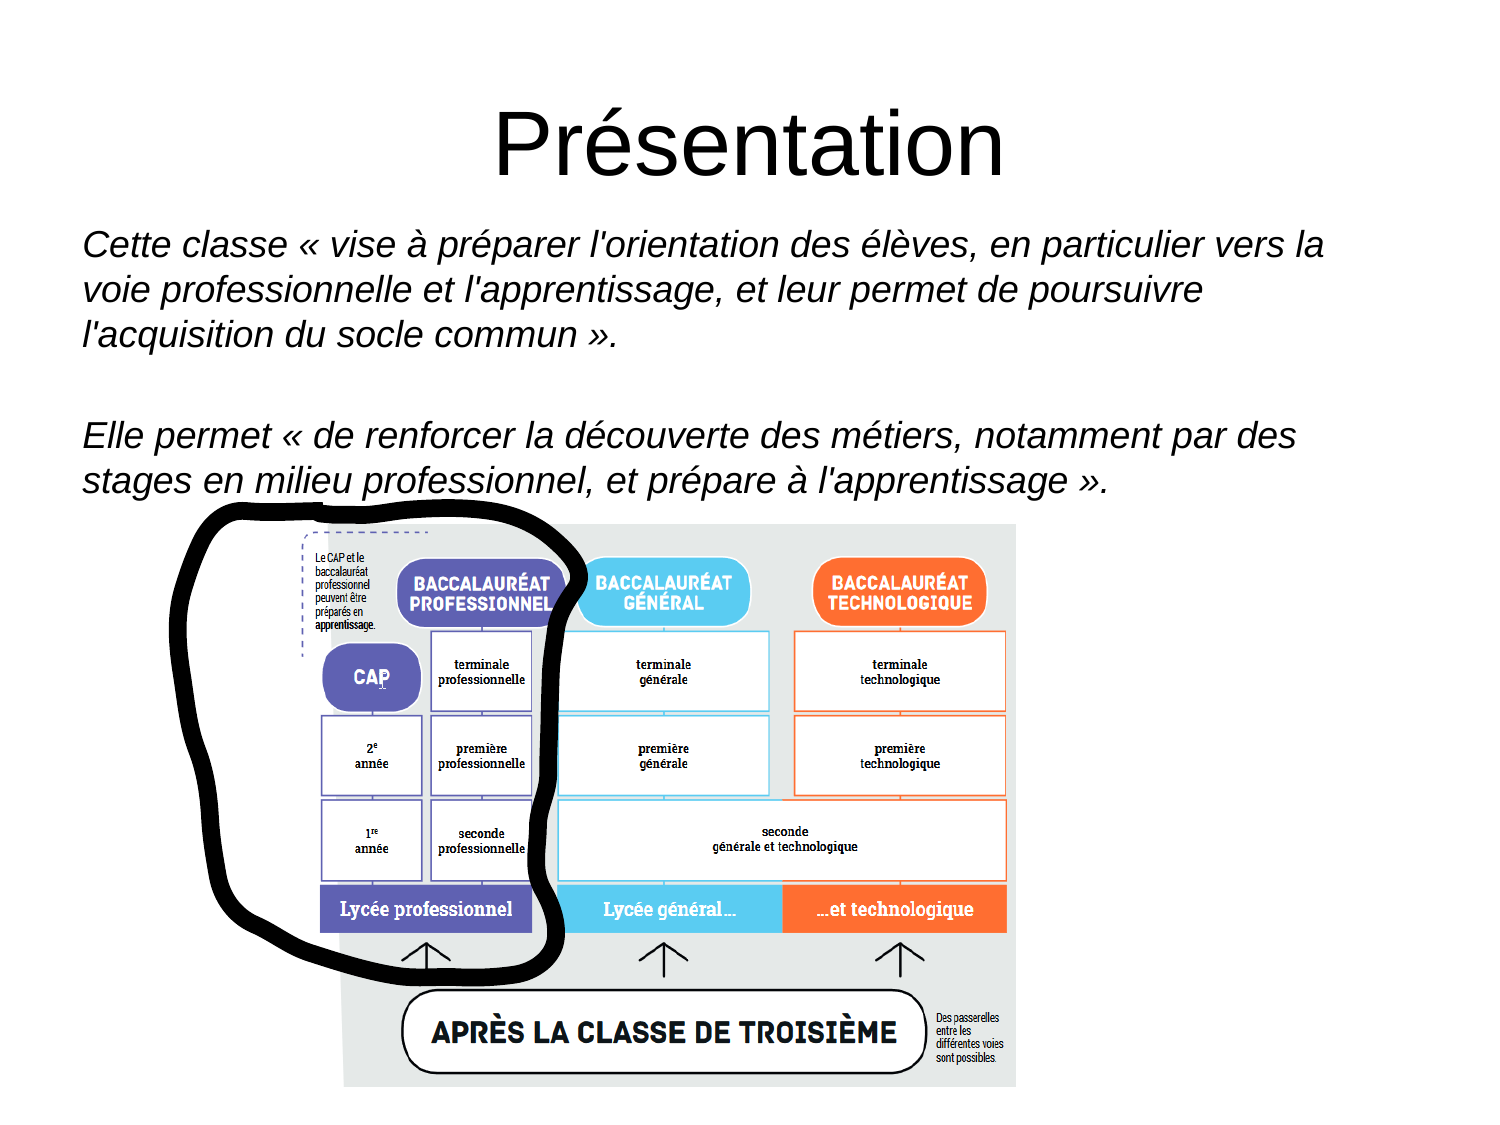

# Présentation
Cette classe « vise à préparer l'orientation des élèves, en particulier vers la voie professionnelle et l'apprentissage, et leur permet de poursuivre l'acquisition du socle commun ».
Elle permet « de renforcer la découverte des métiers, notamment par des stages en milieu professionnel, et prépare à l'apprentissage ».